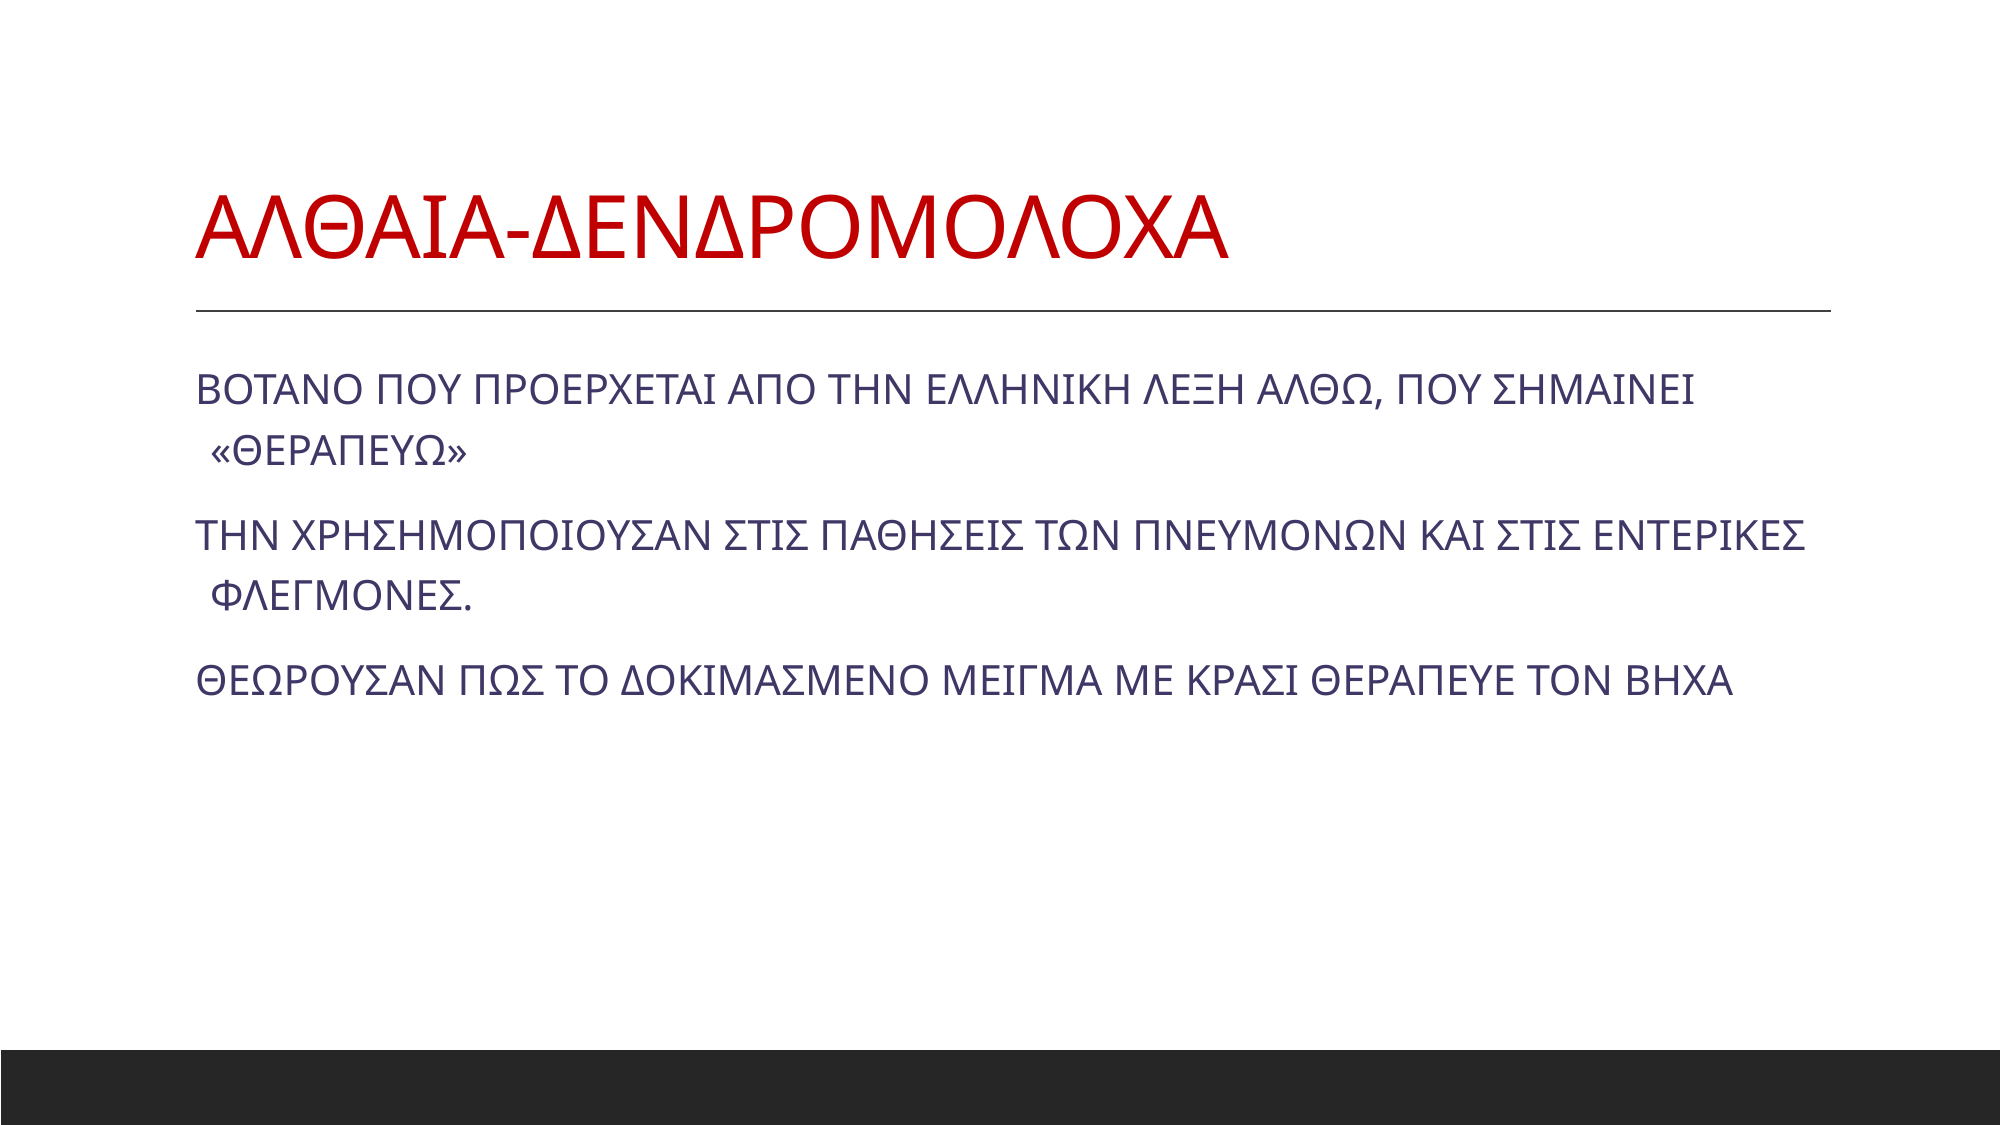

# ΑΛΘΑΙΑ-ΔΕΝΔΡΟΜΟΛΟΧΑ
ΒΟΤΑΝΟ ΠΟΥ ΠΡΟΕΡΧΕΤΑΙ ΑΠΟ ΤΗΝ ΕΛΛΗΝΙΚΗ ΛΕΞΗ ΑΛΘΩ, ΠΟΥ ΣΗΜΑΙΝΕΙ «ΘΕΡΑΠΕΥΩ»
ΤΗΝ ΧΡΗΣΗΜΟΠΟΙΟΥΣΑΝ ΣΤΙΣ ΠΑΘΗΣΕΙΣ ΤΩΝ ΠΝΕΥΜΟΝΩΝ ΚΑΙ ΣΤΙΣ ΕΝΤΕΡΙΚΕΣ ΦΛΕΓΜΟΝΕΣ.
ΘΕΩΡΟΥΣΑΝ ΠΩΣ ΤΟ ΔΟΚΙΜΑΣΜΕΝΟ ΜΕΙΓΜΑ ΜΕ ΚΡΑΣΙ ΘΕΡΑΠΕΥΕ ΤΟΝ ΒΗΧΑ